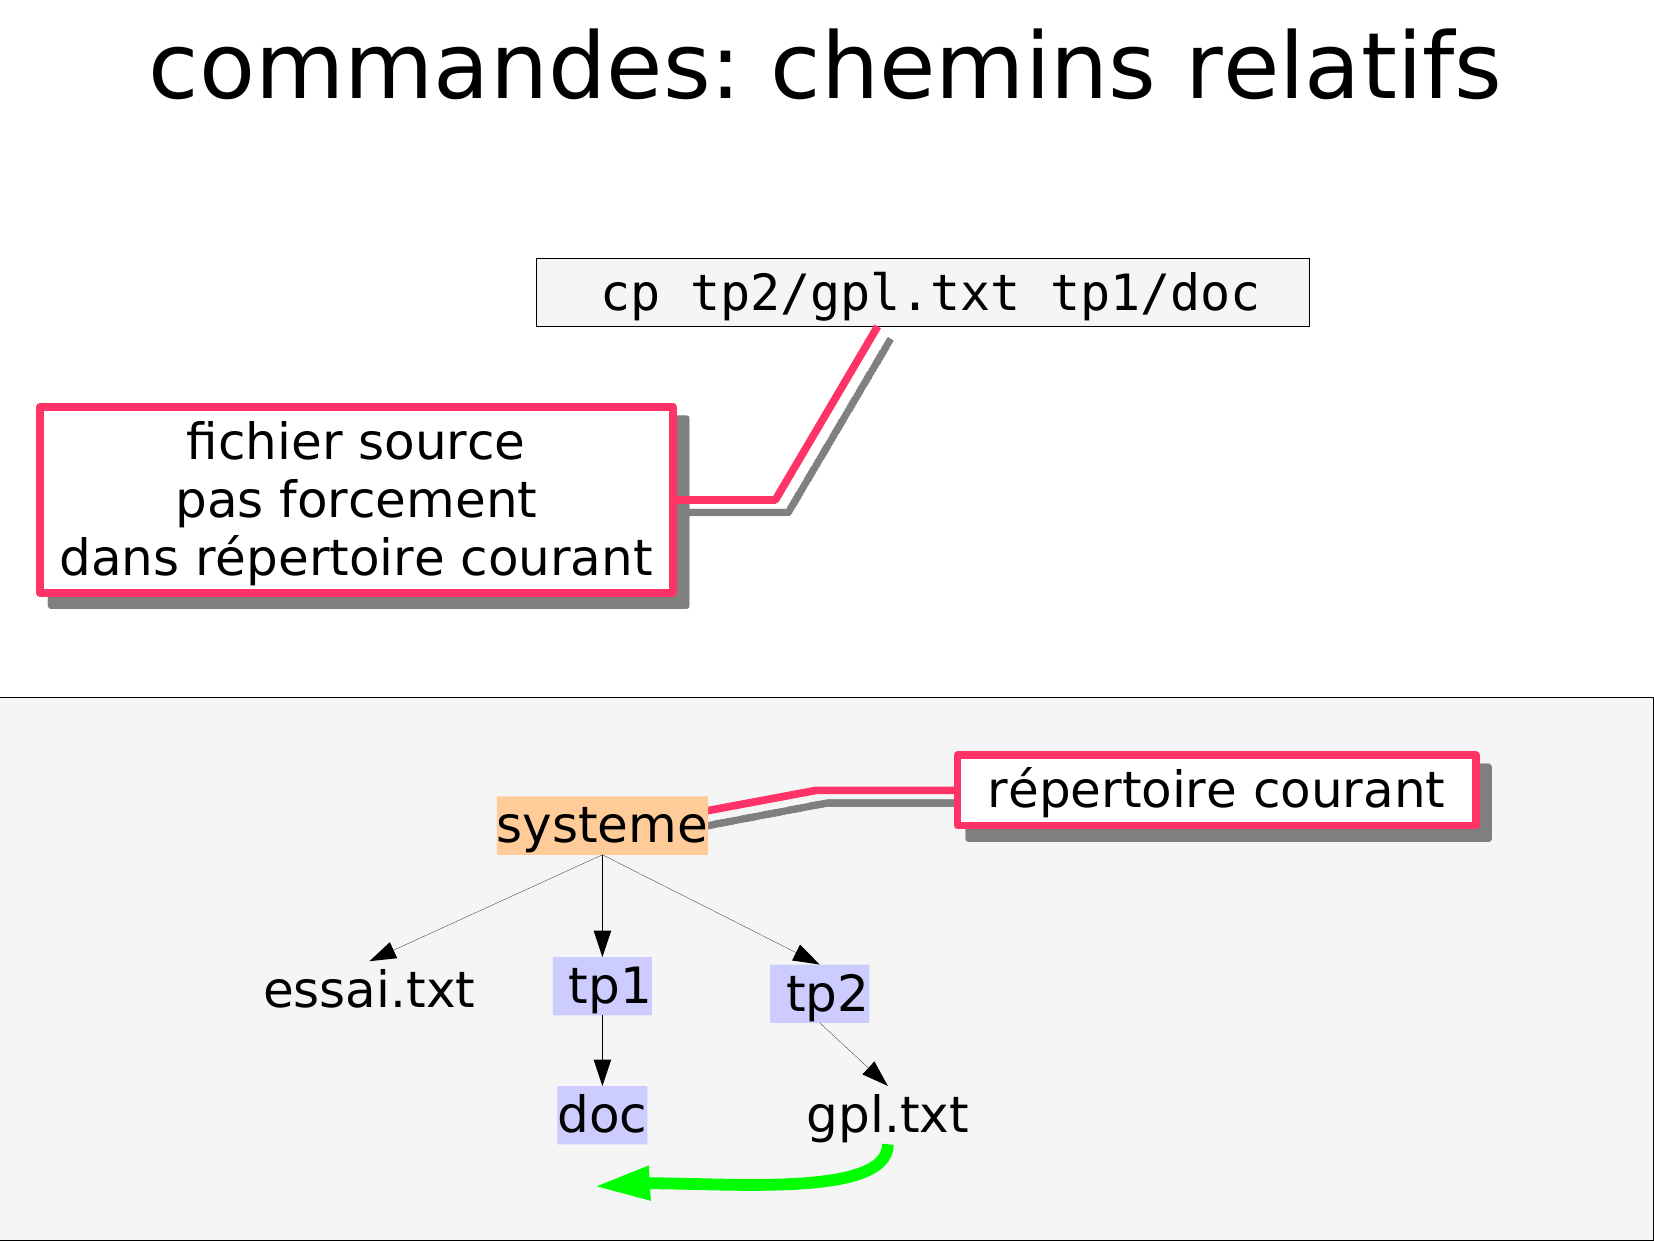

# commandes: chemins relatifs
cp tp2/gpl.txt tp1/doc
systeme
 tp1
essai.txt
 tp2
gpl.txt
doc